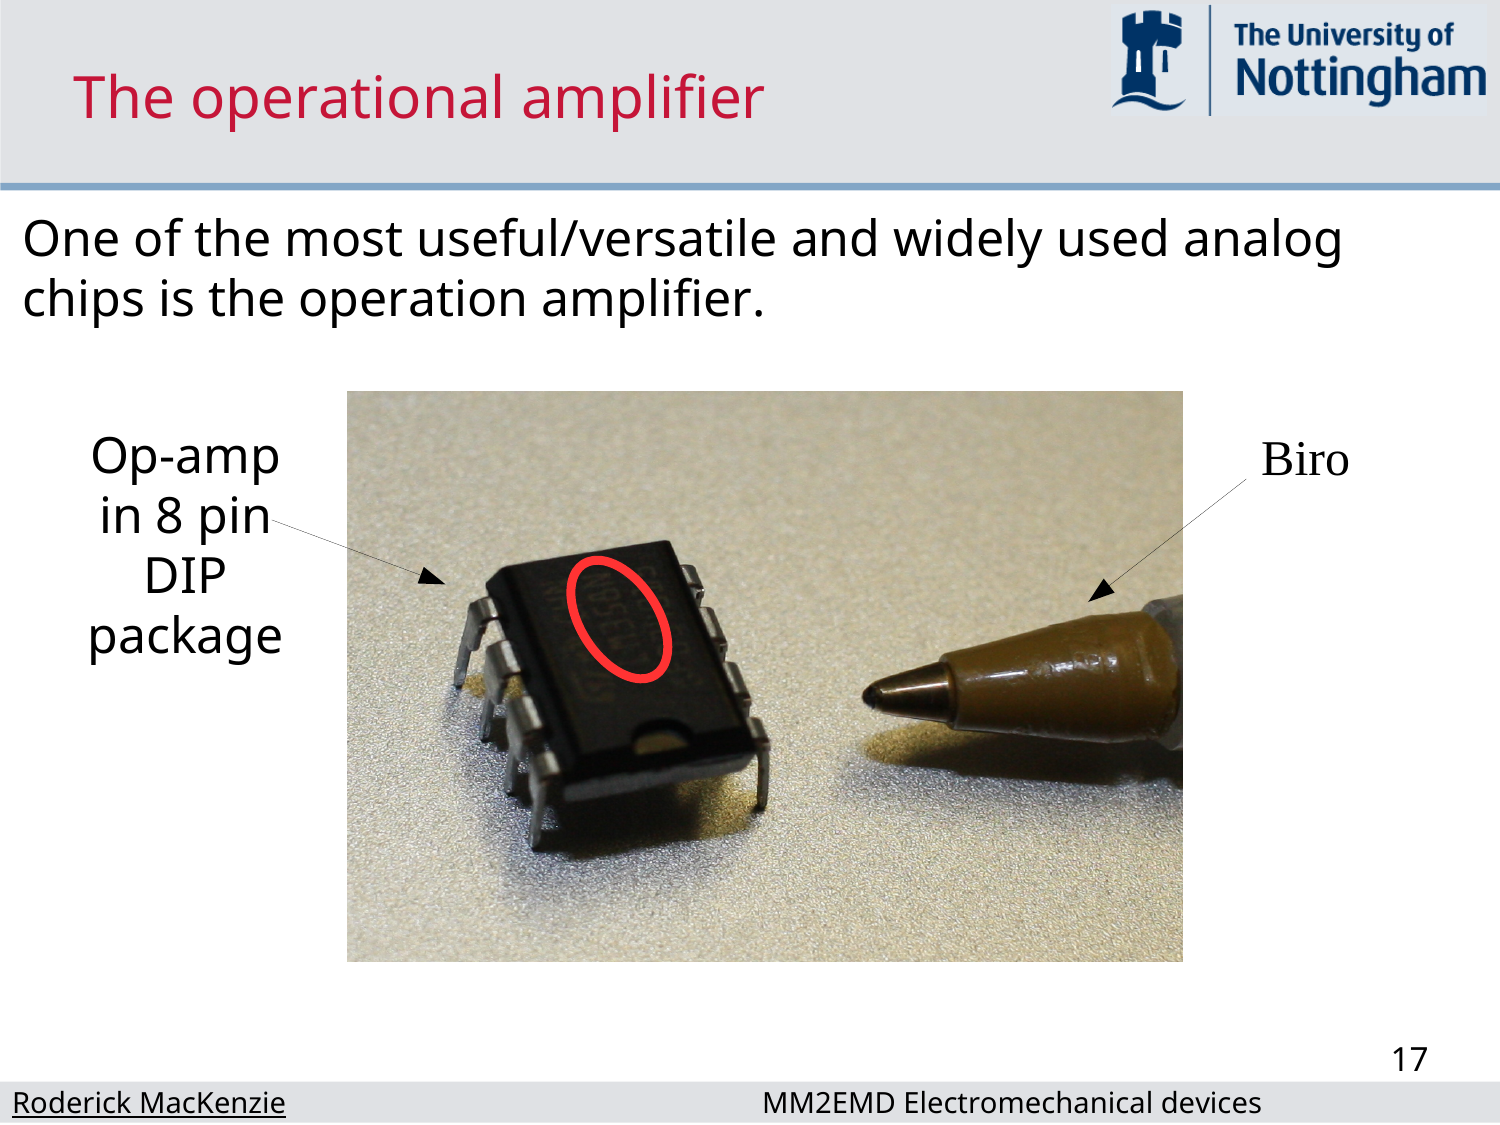

# The operational amplifier
One of the most useful/versatile and widely used analog chips is the operation amplifier.
Op-amp in 8 pin DIP package
Biro